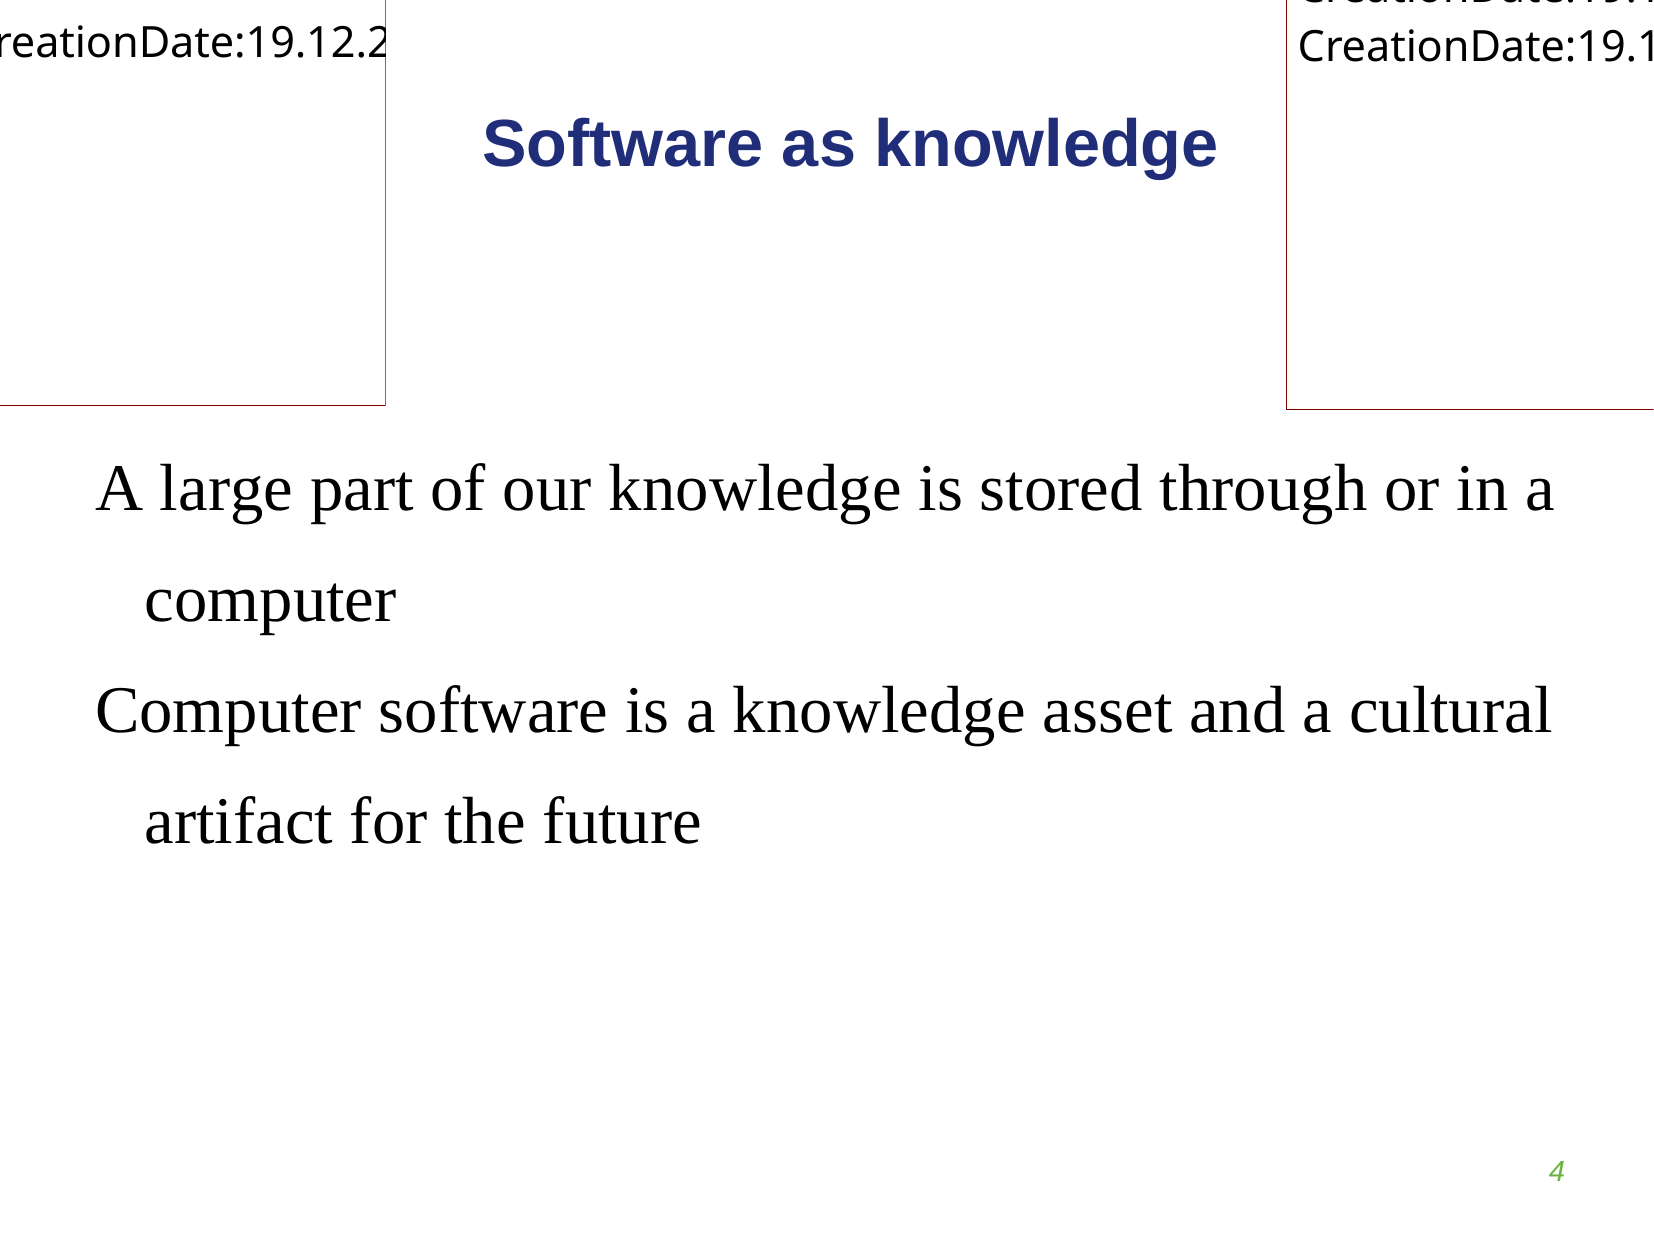

# Software as knowledge
A large part of our knowledge is stored through or in a computer
Computer software is a knowledge asset and a cultural artifact for the future